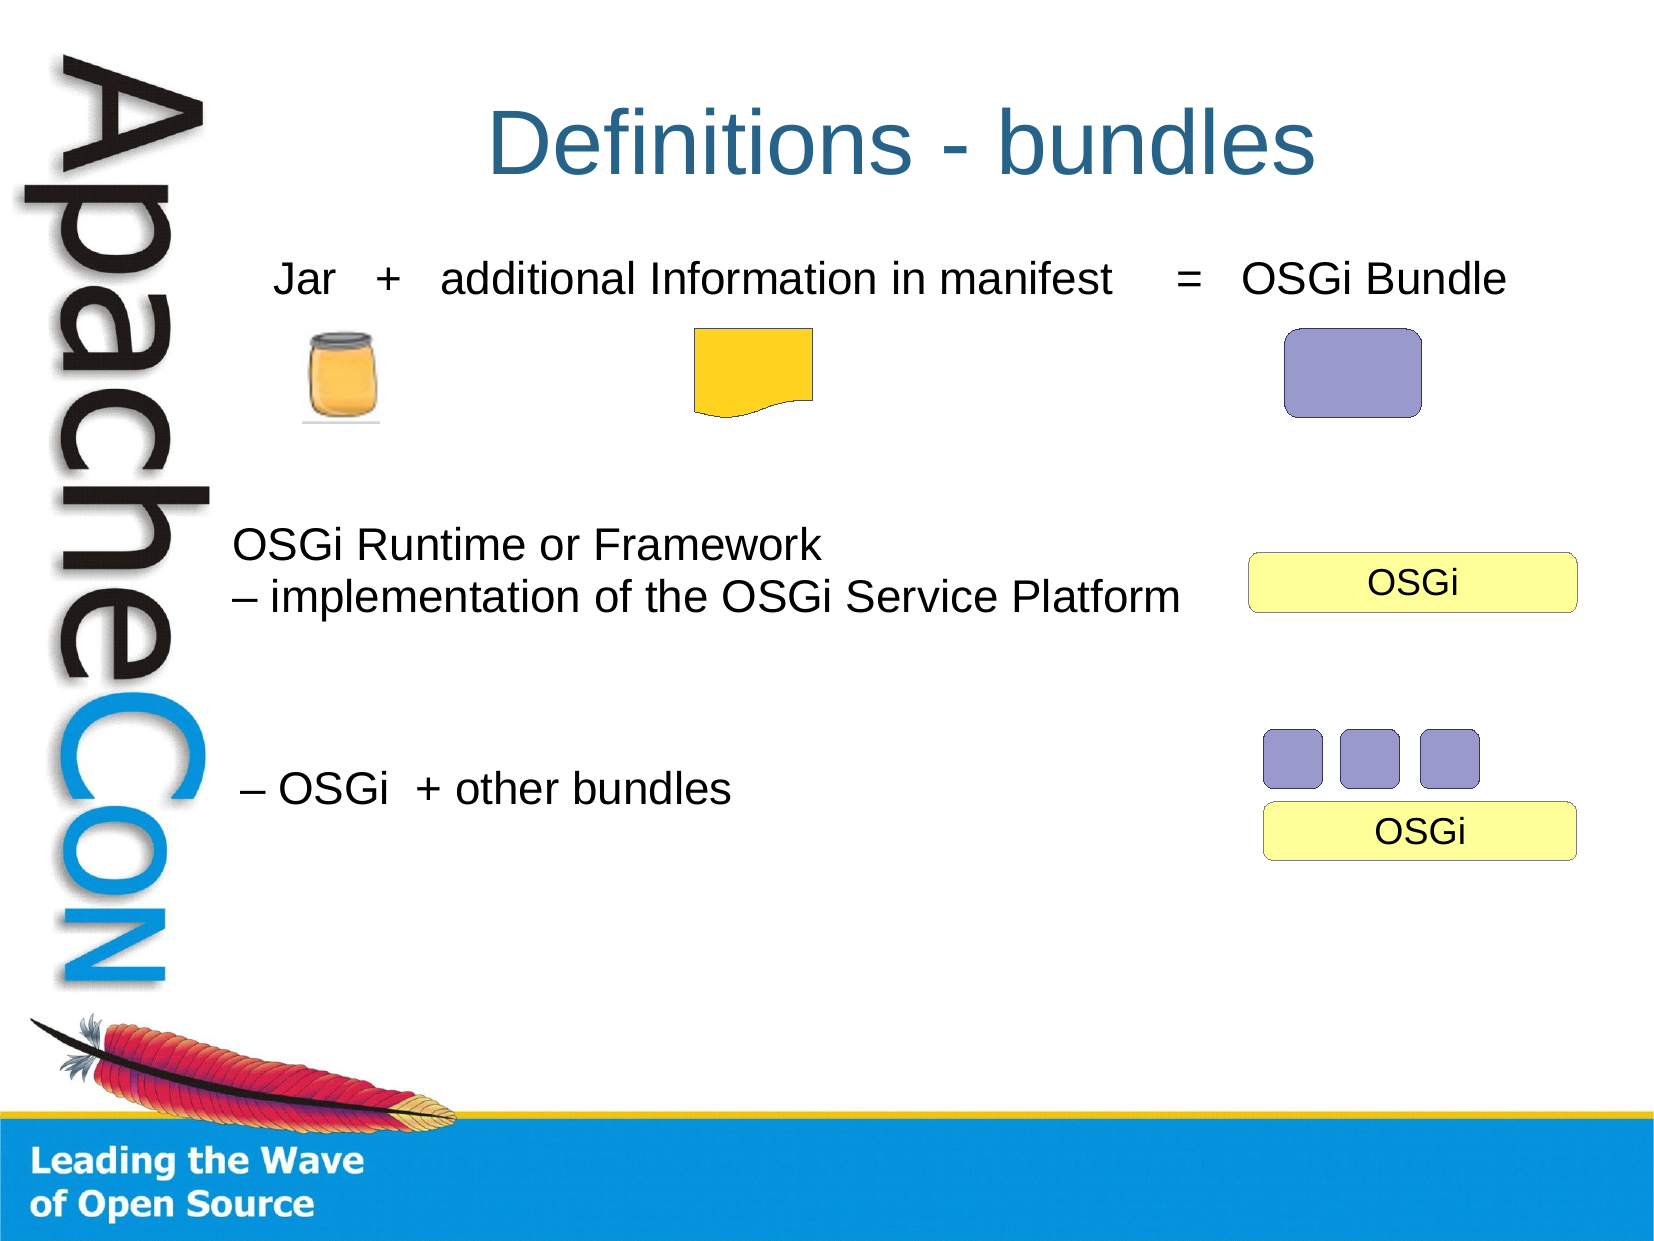

# Definitions - bundles
Jar + additional Information in manifest = OSGi Bundle
OSGi Runtime or Framework
– implementation of the OSGi Service Platform
OSGi
OSGi
 – OSGi + other bundles